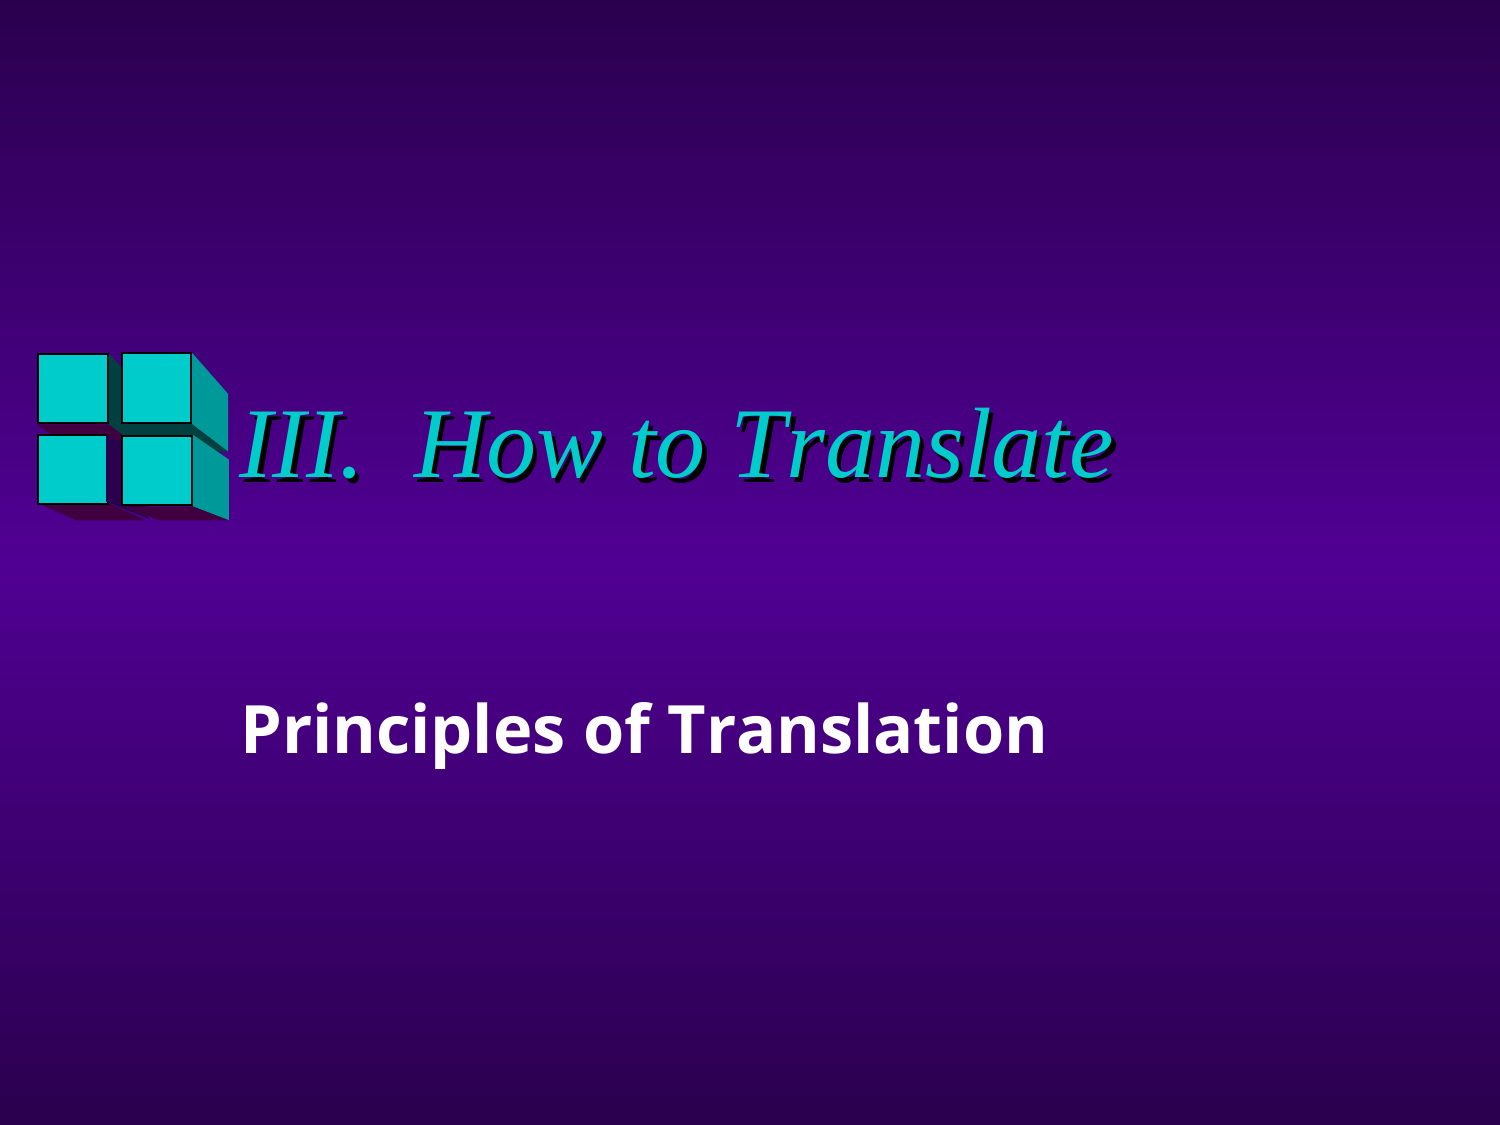

# III. How to Translate
Principles of Translation